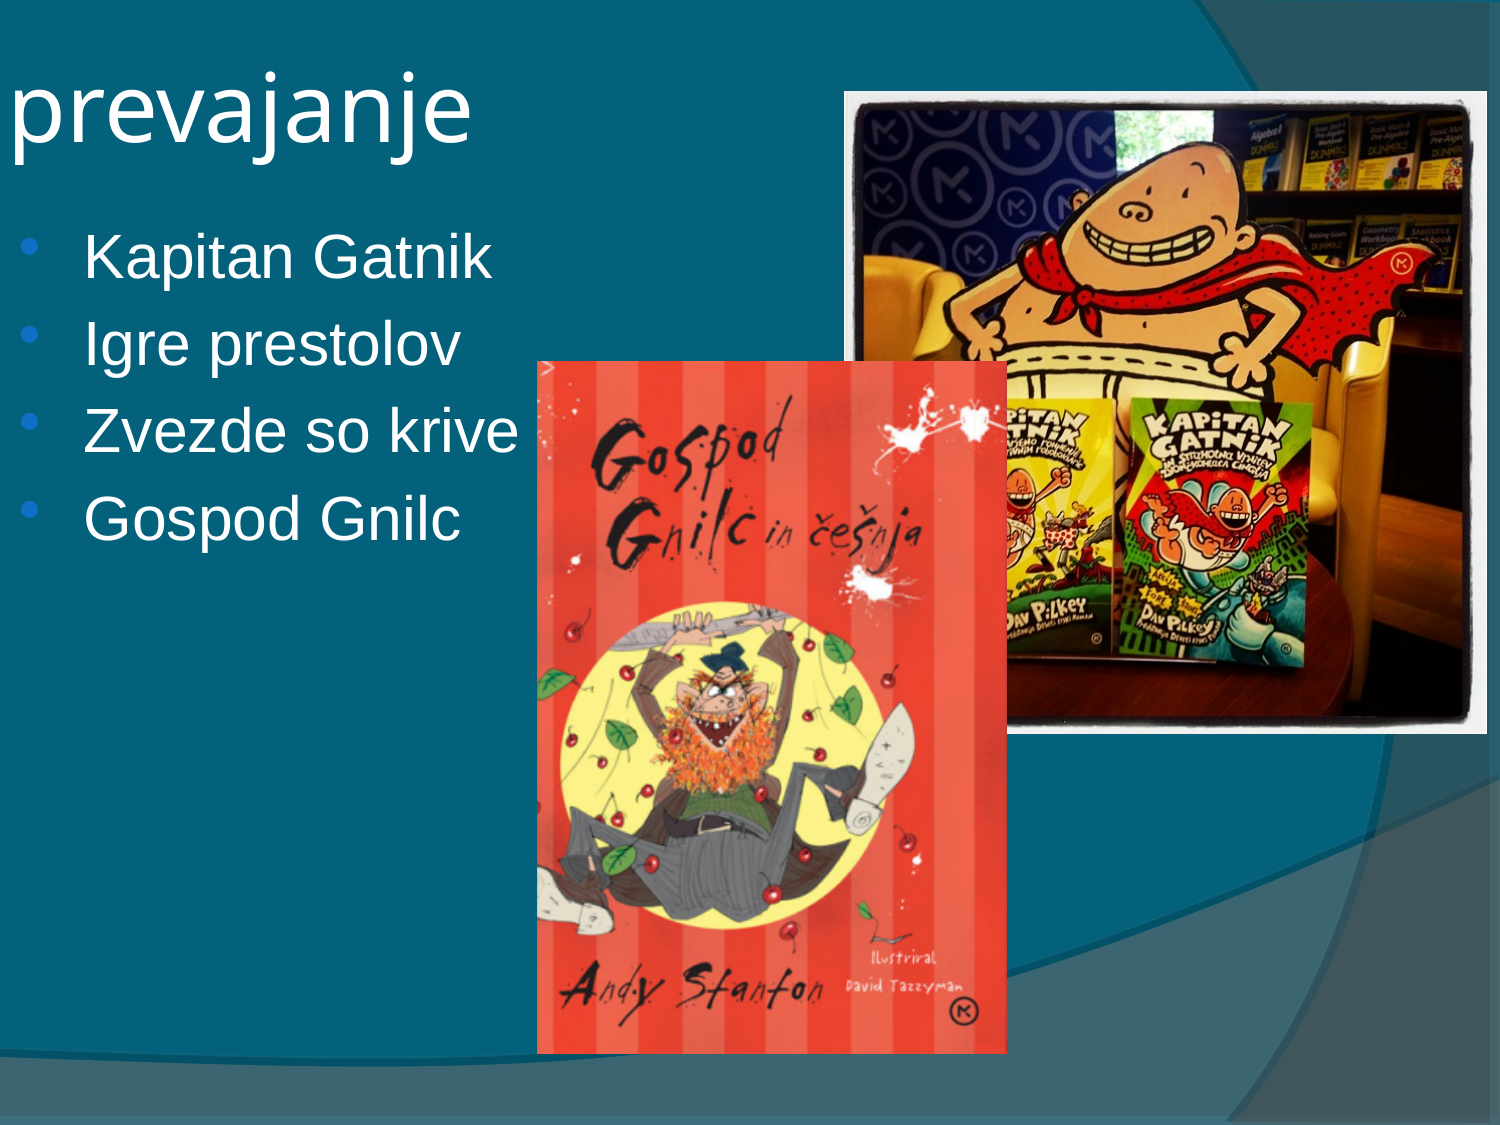

# prevajanje
Kapitan Gatnik
Igre prestolov
Zvezde so krive
Gospod Gnilc